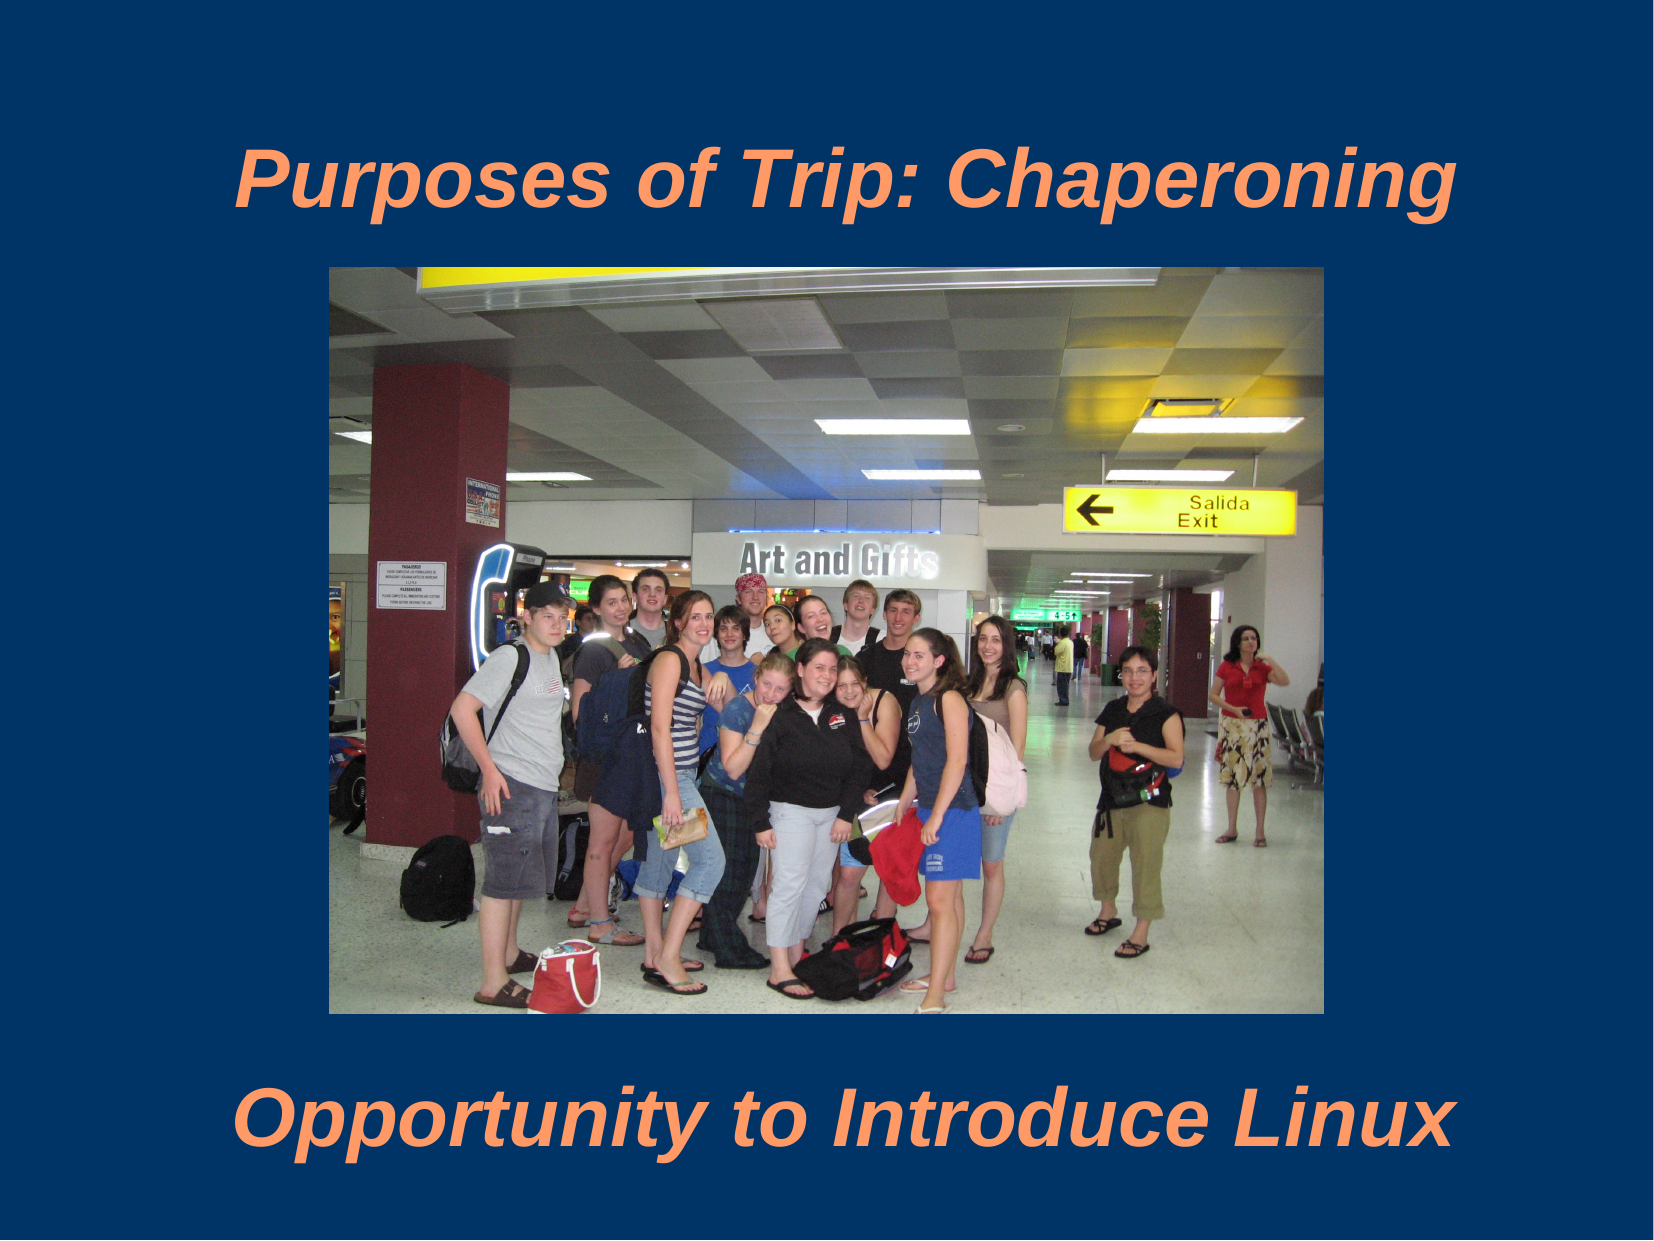

# Purposes of Trip: Chaperoning
Opportunity to Introduce Linux